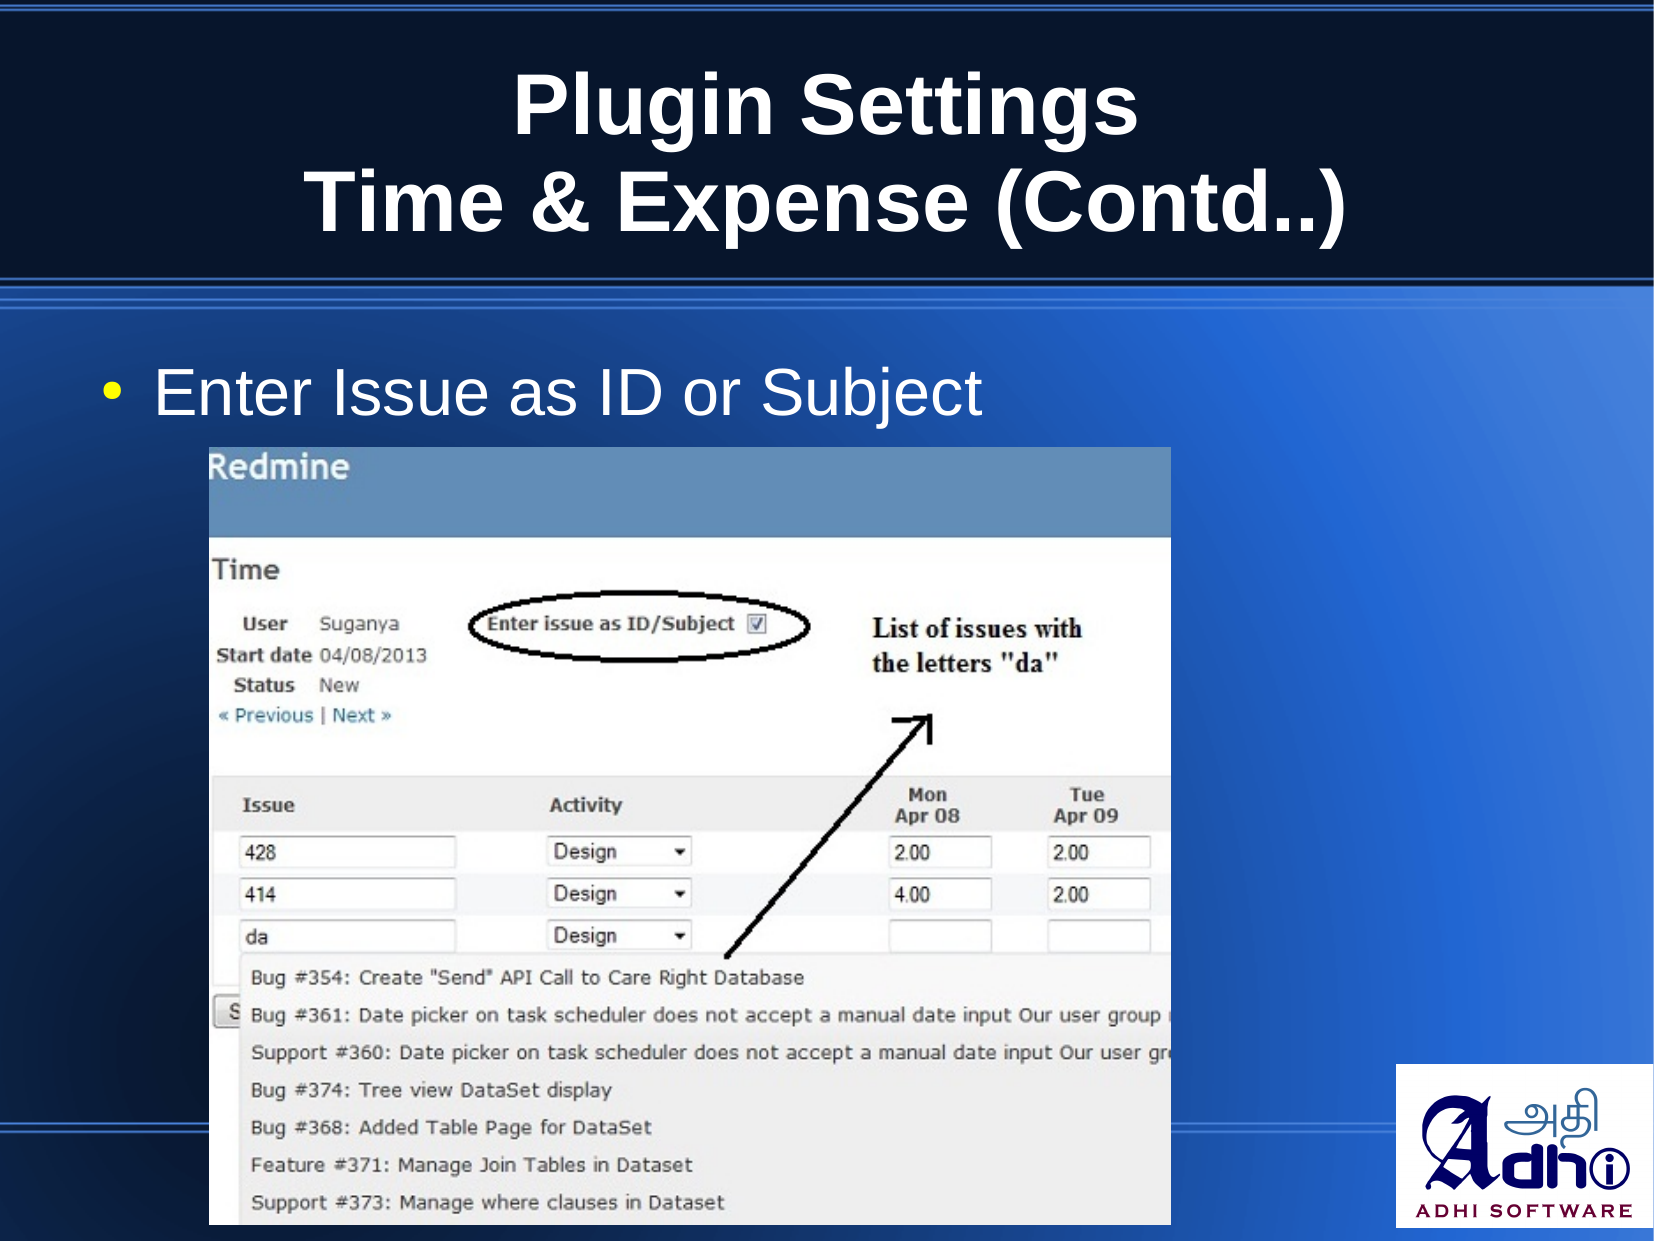

# Plugin Settings Time & Expense (Contd..)
Enter Issue as ID or Subject